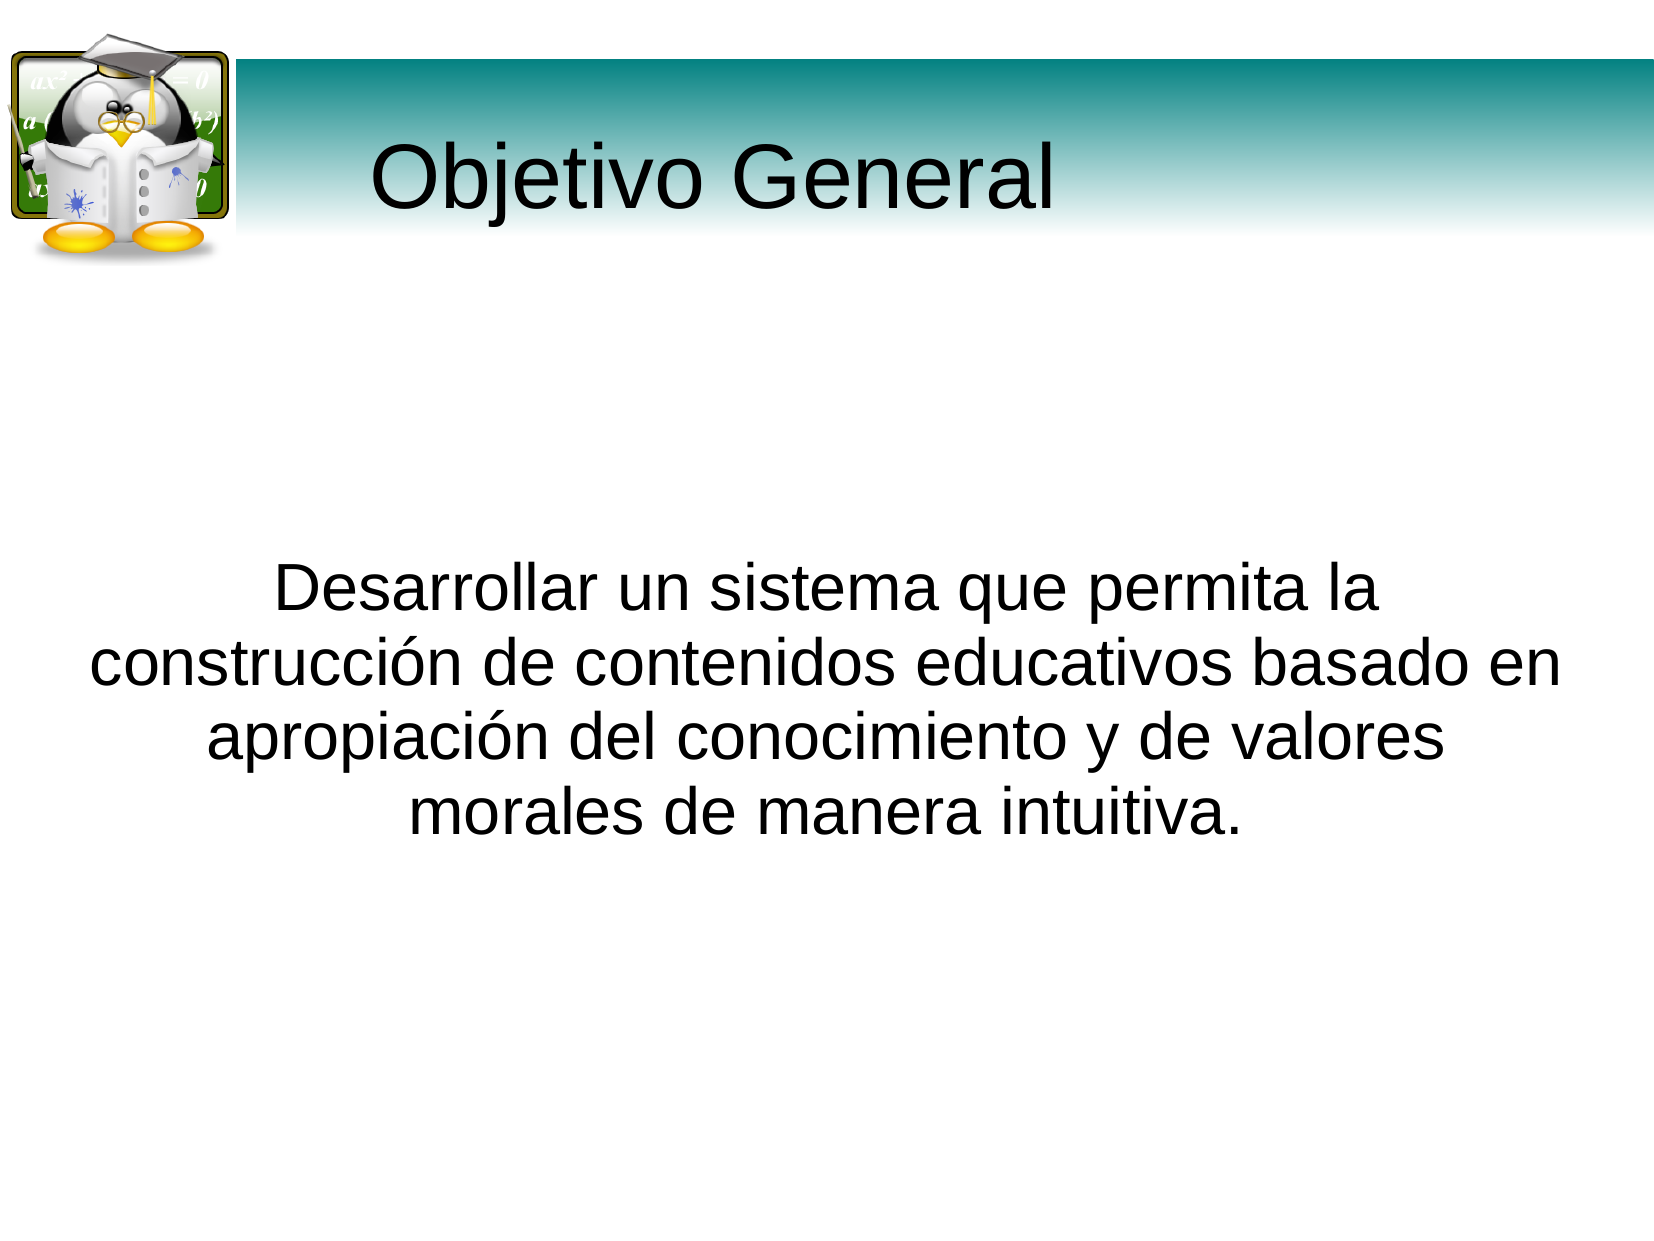

#
Objetivo General
Desarrollar un sistema que permita la construcción de contenidos educativos basado en apropiación del conocimiento y de valores morales de manera intuitiva.